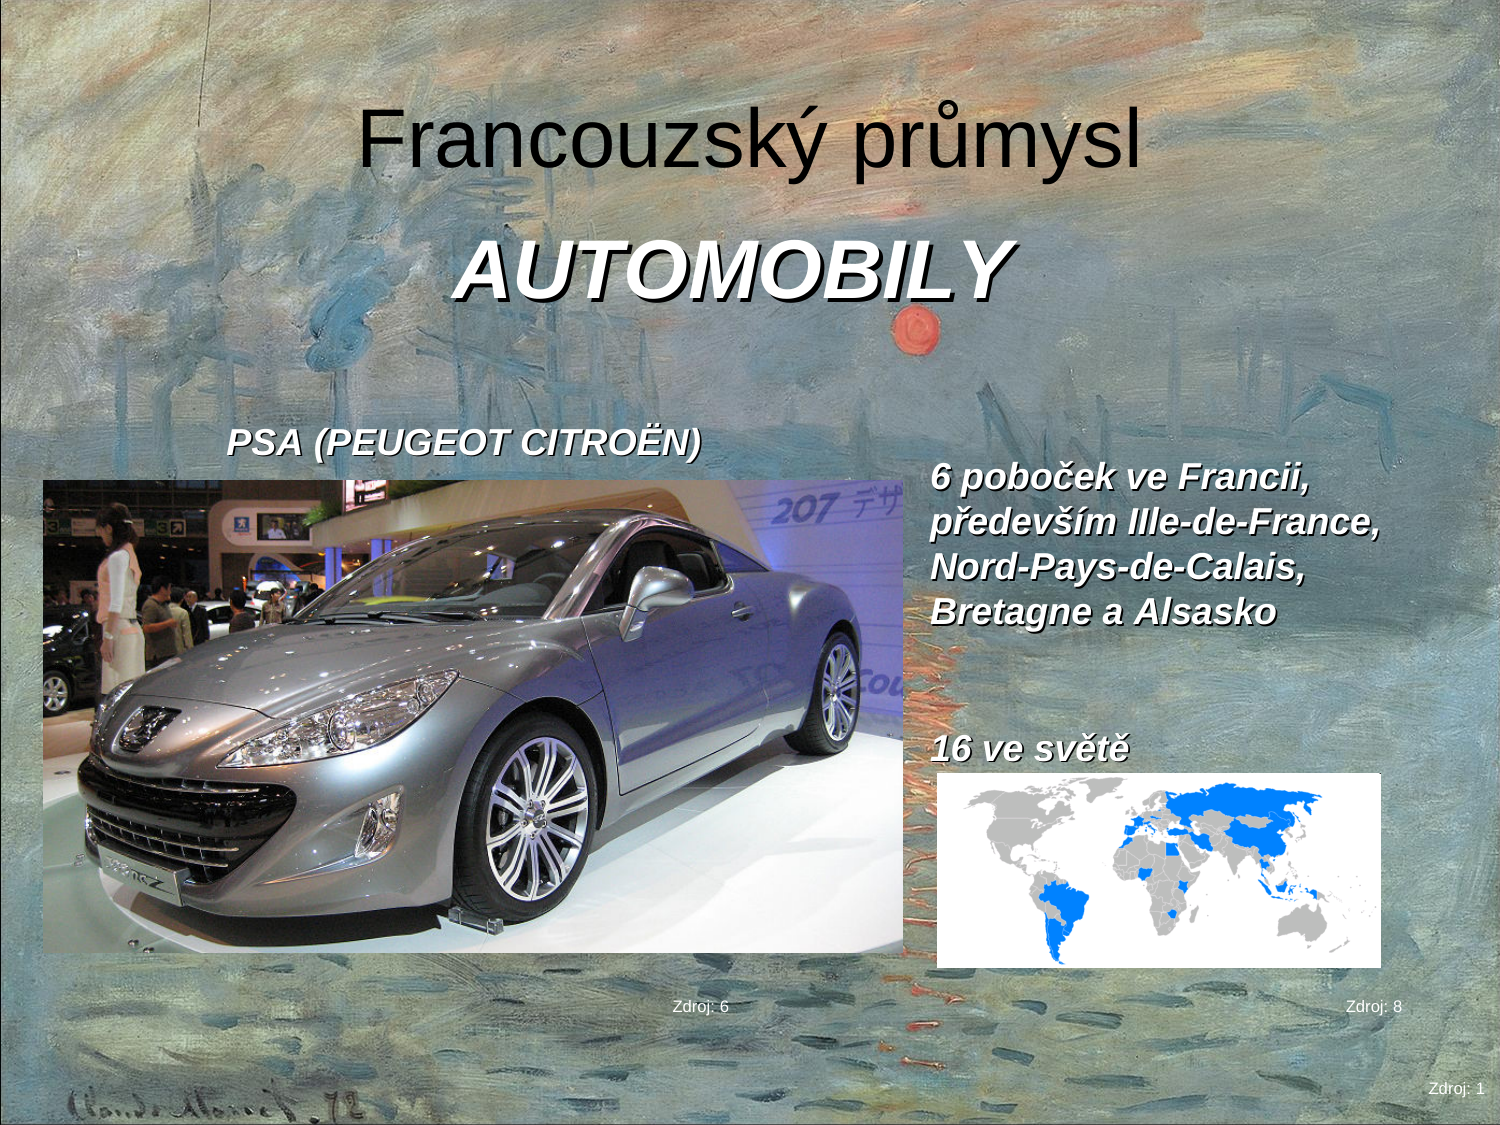

# Francouzský průmysl
AUTOMOBILY
 PSA (PEUGEOT CITROËN)
6 poboček ve Francii, především IIle-de-France, Nord-Pays-de-Calais, Bretagne a Alsasko
16 ve světě
Zdroj: 6
Zdroj: 8
Zdroj: 1